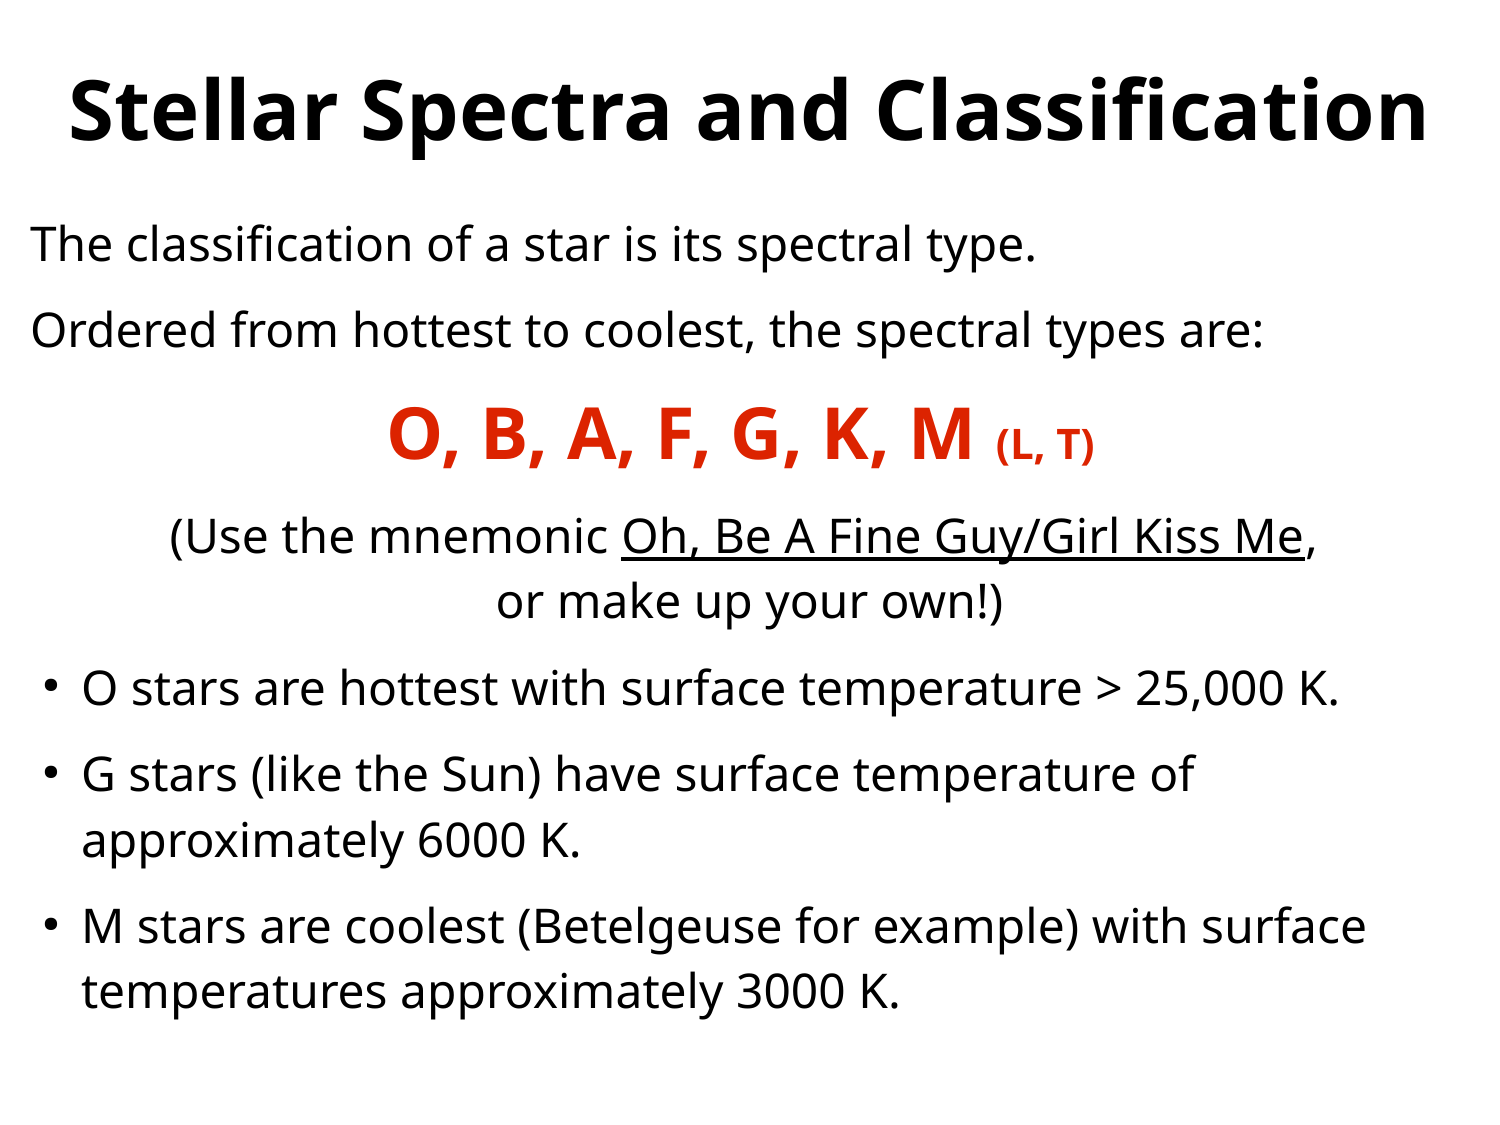

# Stellar Spectra and Classification
The classification of a star is its spectral type.
Ordered from hottest to coolest, the spectral types are:
O, B, A, F, G, K, M (L, T)
(Use the mnemonic Oh, Be A Fine Guy/Girl Kiss Me,
or make up your own!)
O stars are hottest with surface temperature > 25,000 K.
G stars (like the Sun) have surface temperature of approximately 6000 K.
M stars are coolest (Betelgeuse for example) with surface temperatures approximately 3000 K.